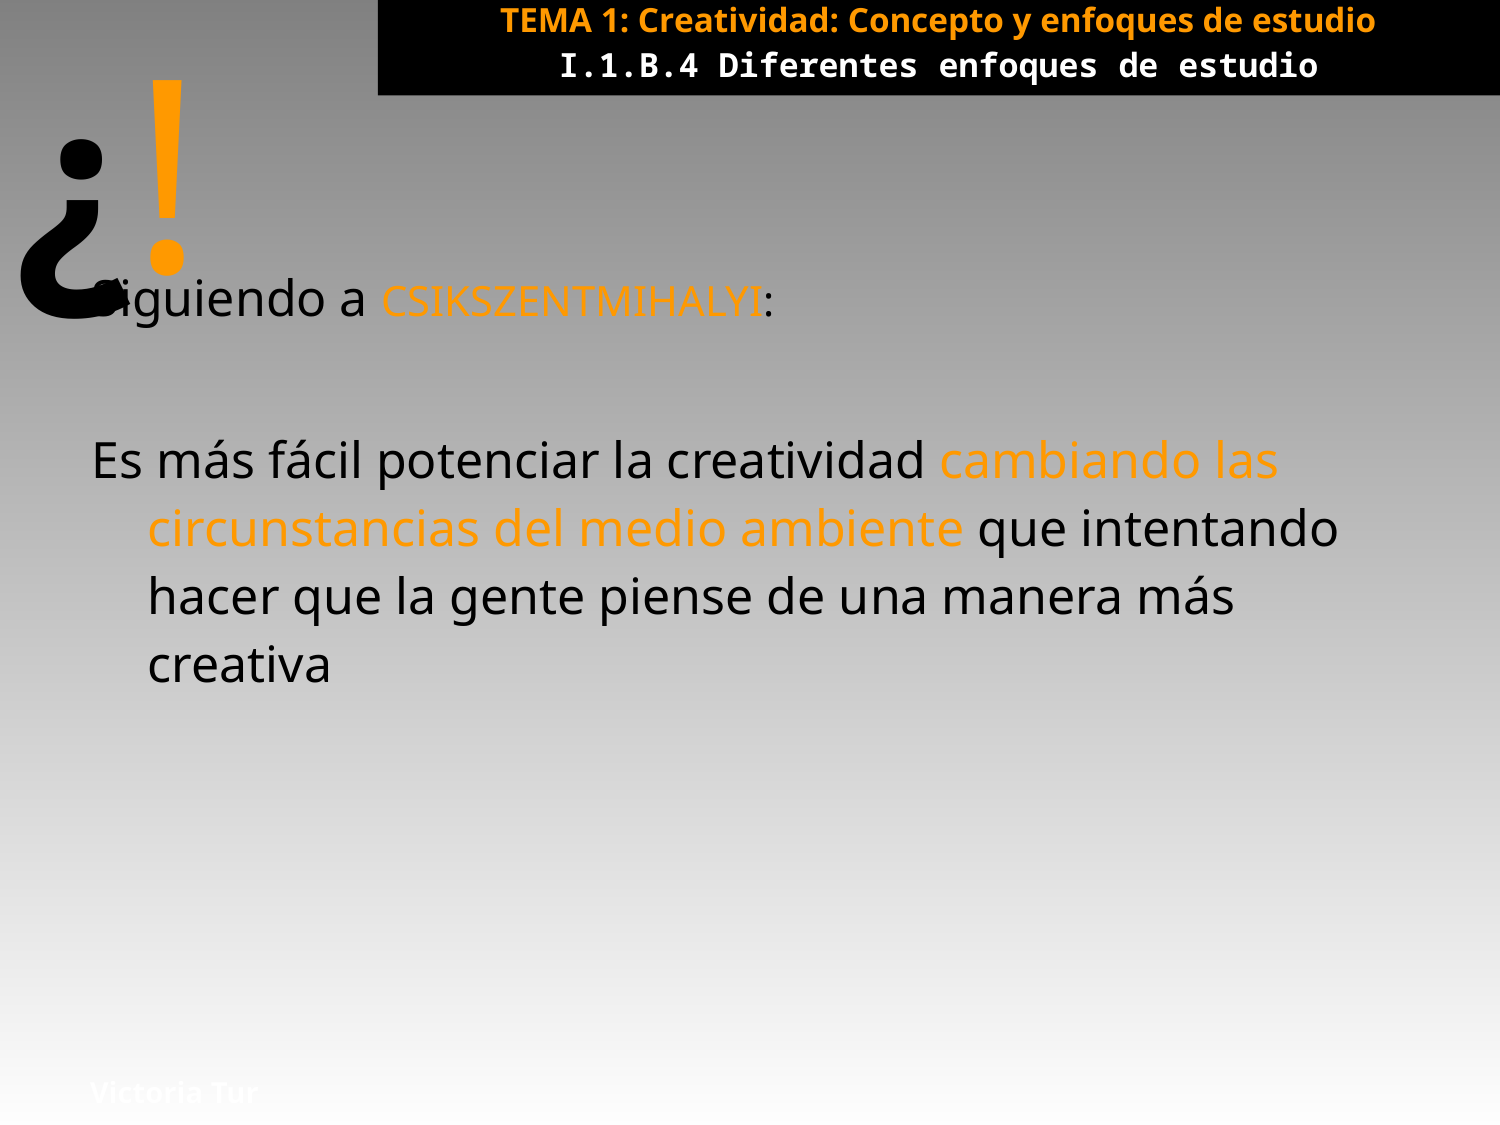

TEMA 1: Creatividad: Concepto y enfoques de estudio
I.1.B.4 Diferentes enfoques de estudio
# Siguiendo a CSIKSZENTMIHALYI:
Es más fácil potenciar la creatividad cambiando las circunstancias del medio ambiente que intentando hacer que la gente piense de una manera más creativa